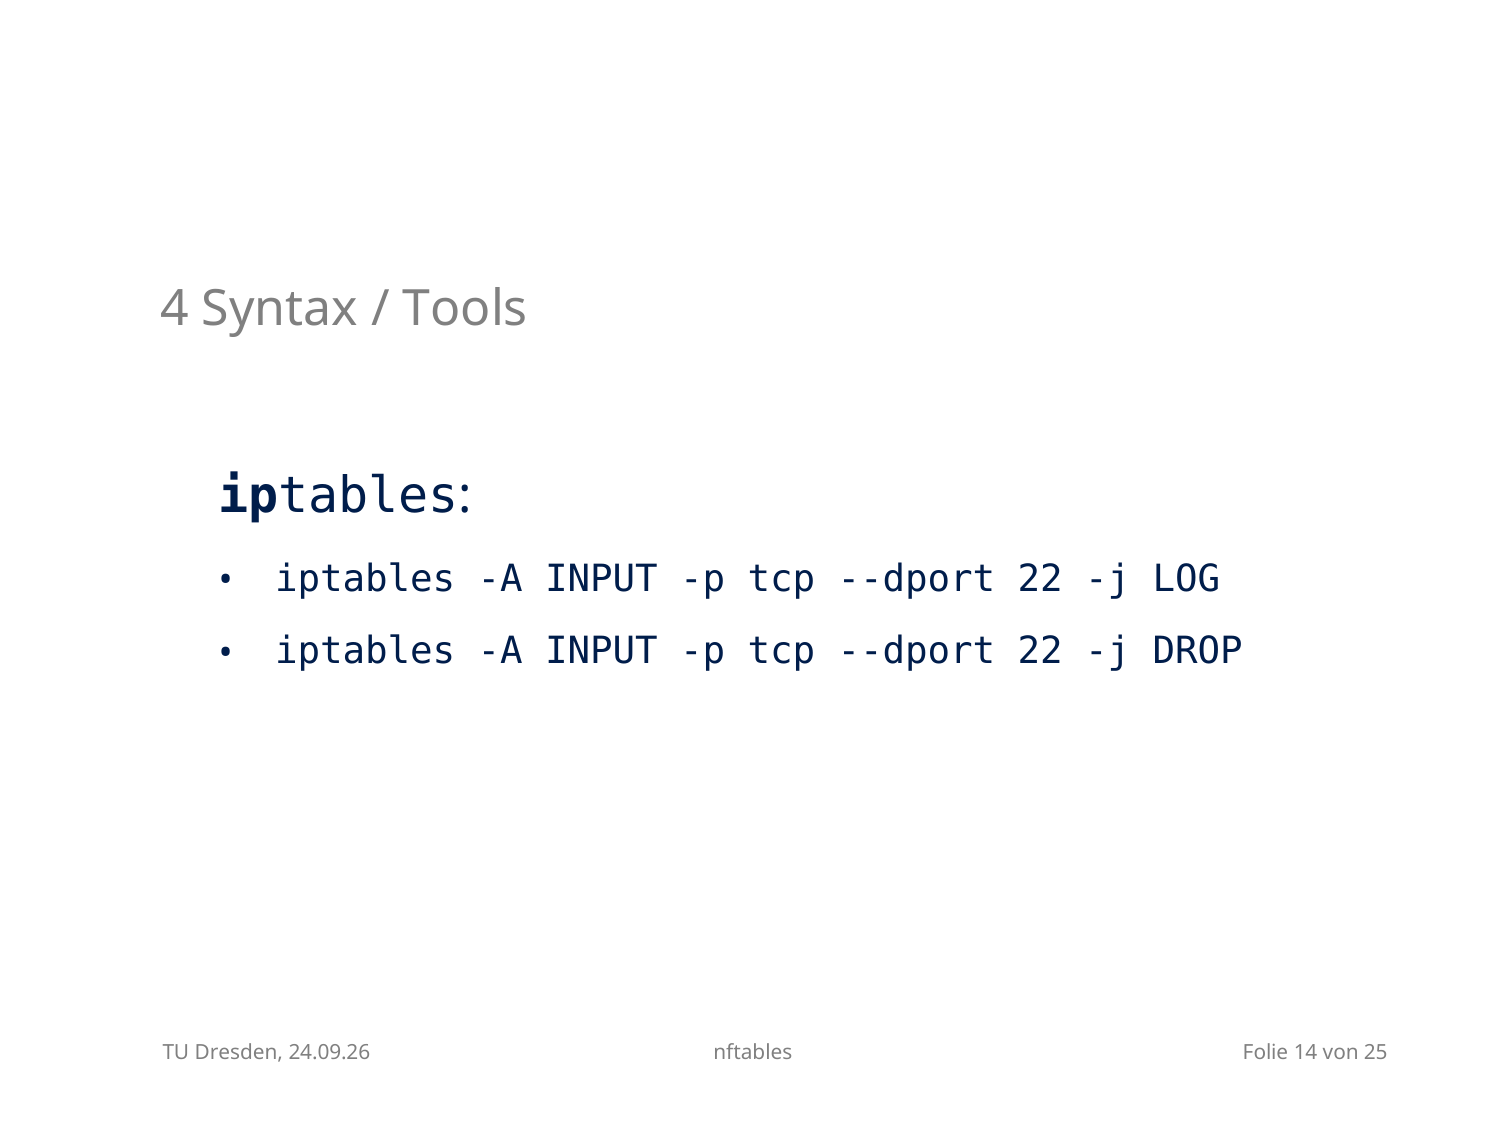

# 4 Syntax / Tools
iptables:
iptables -A INPUT -p tcp --dport 22 -j LOG
iptables -A INPUT -p tcp --dport 22 -j DROP
14